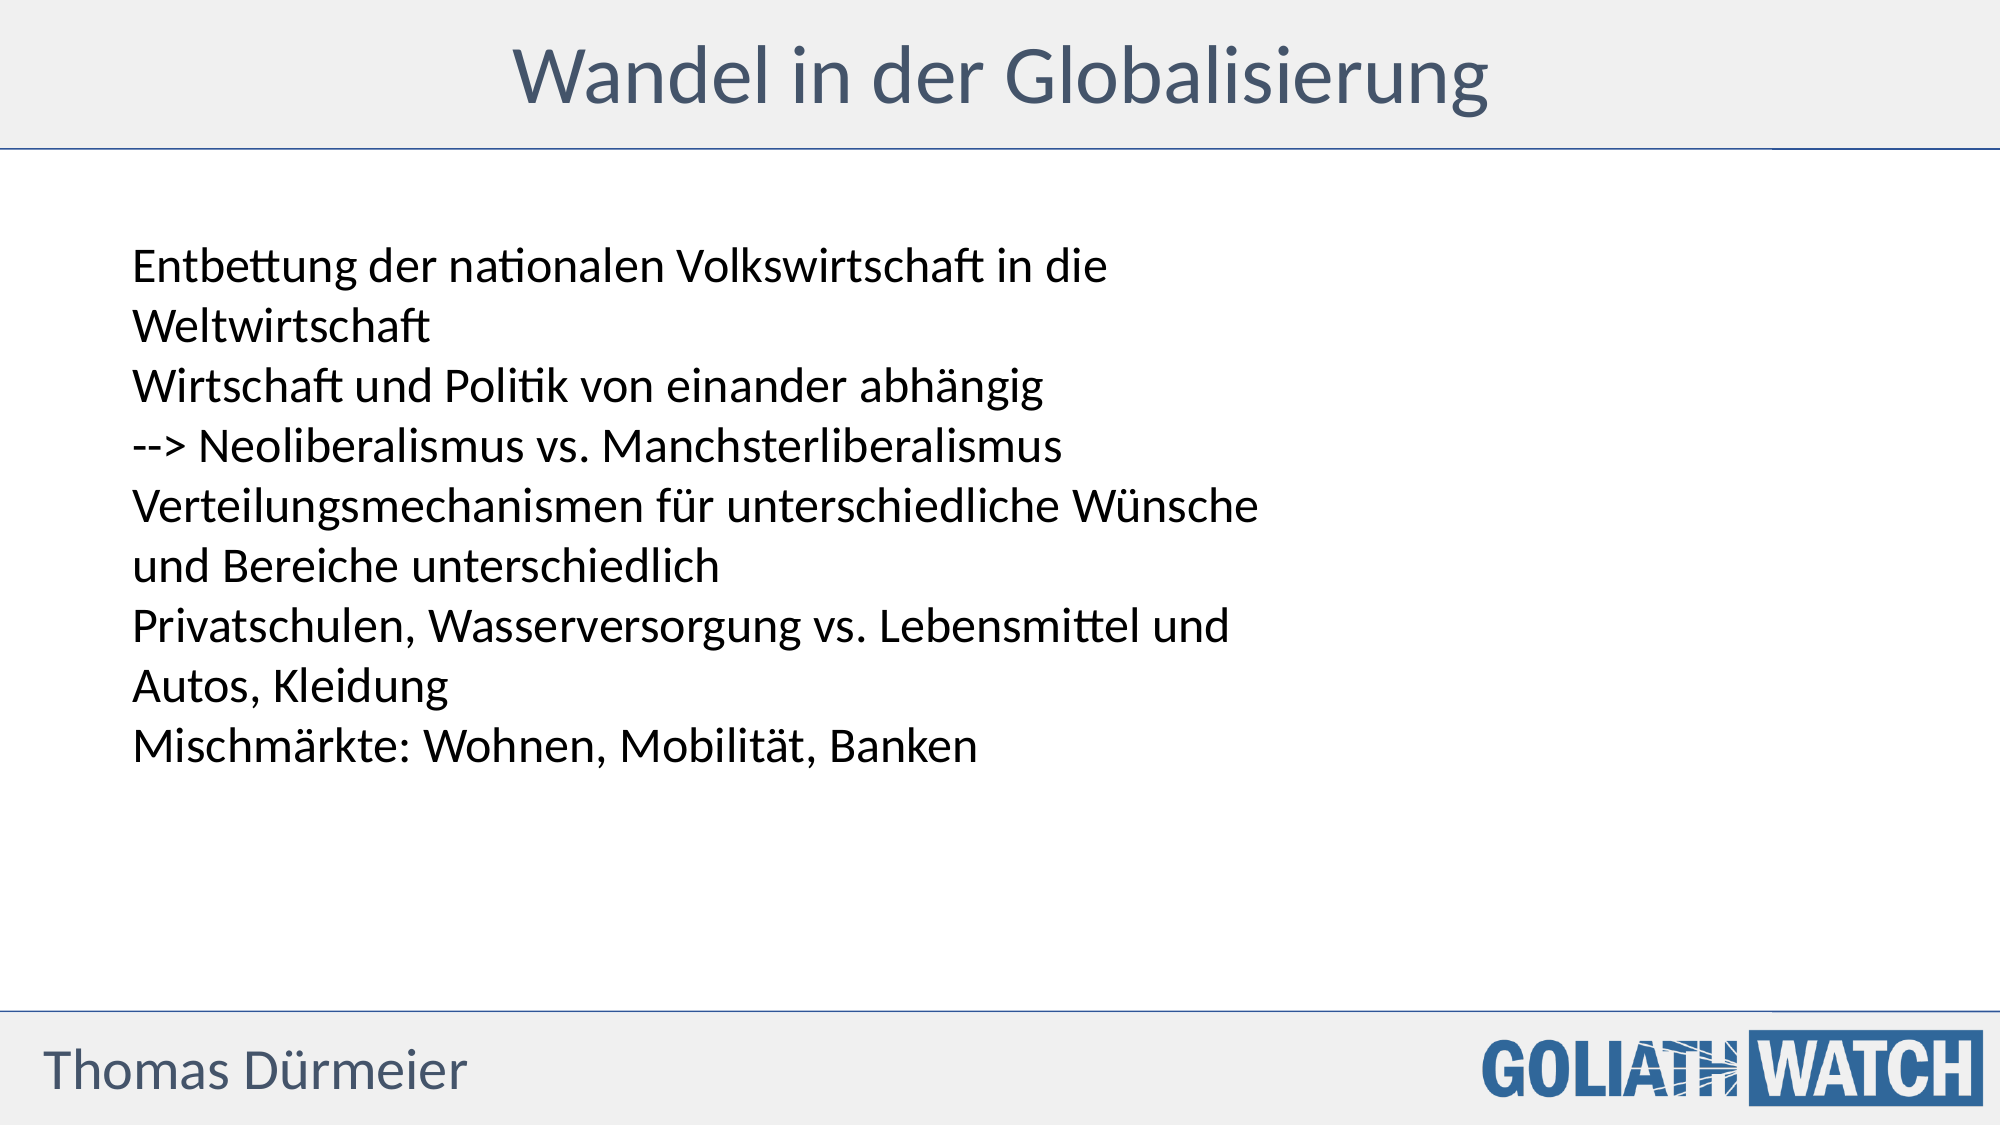

Wandel in der Globalisierung
Entbettung der nationalen Volkswirtschaft in die Weltwirtschaft
Wirtschaft und Politik von einander abhängig
--> Neoliberalismus vs. Manchsterliberalismus
Verteilungsmechanismen für unterschiedliche Wünsche und Bereiche unterschiedlich
Privatschulen, Wasserversorgung vs. Lebensmittel und Autos, Kleidung
Mischmärkte: Wohnen, Mobilität, Banken
Thomas Dürmeier